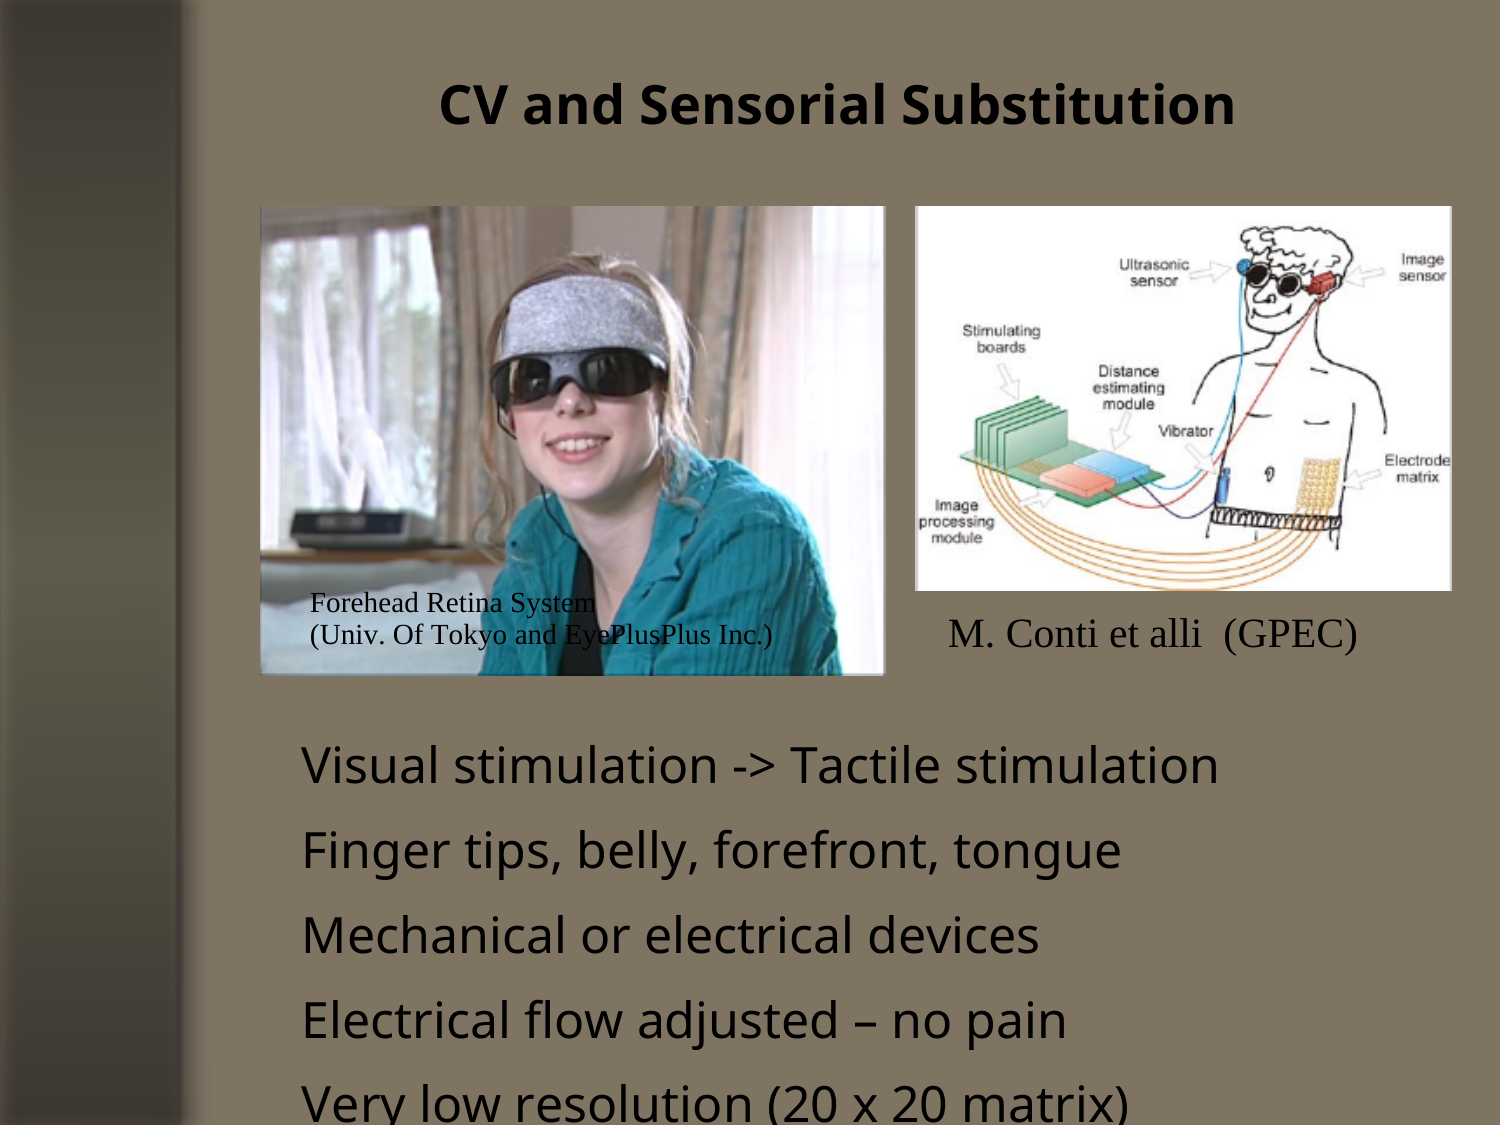

# CV and Sensorial Substitution
Forehead Retina System
(Univ. Of Tokyo and EyePlusPlus Inc.)
M. Conti et alli (GPEC)
Visual stimulation -> Tactile stimulation
Finger tips, belly, forefront, tongue
Mechanical or electrical devices
Electrical flow adjusted – no pain
Very low resolution (20 x 20 matrix)